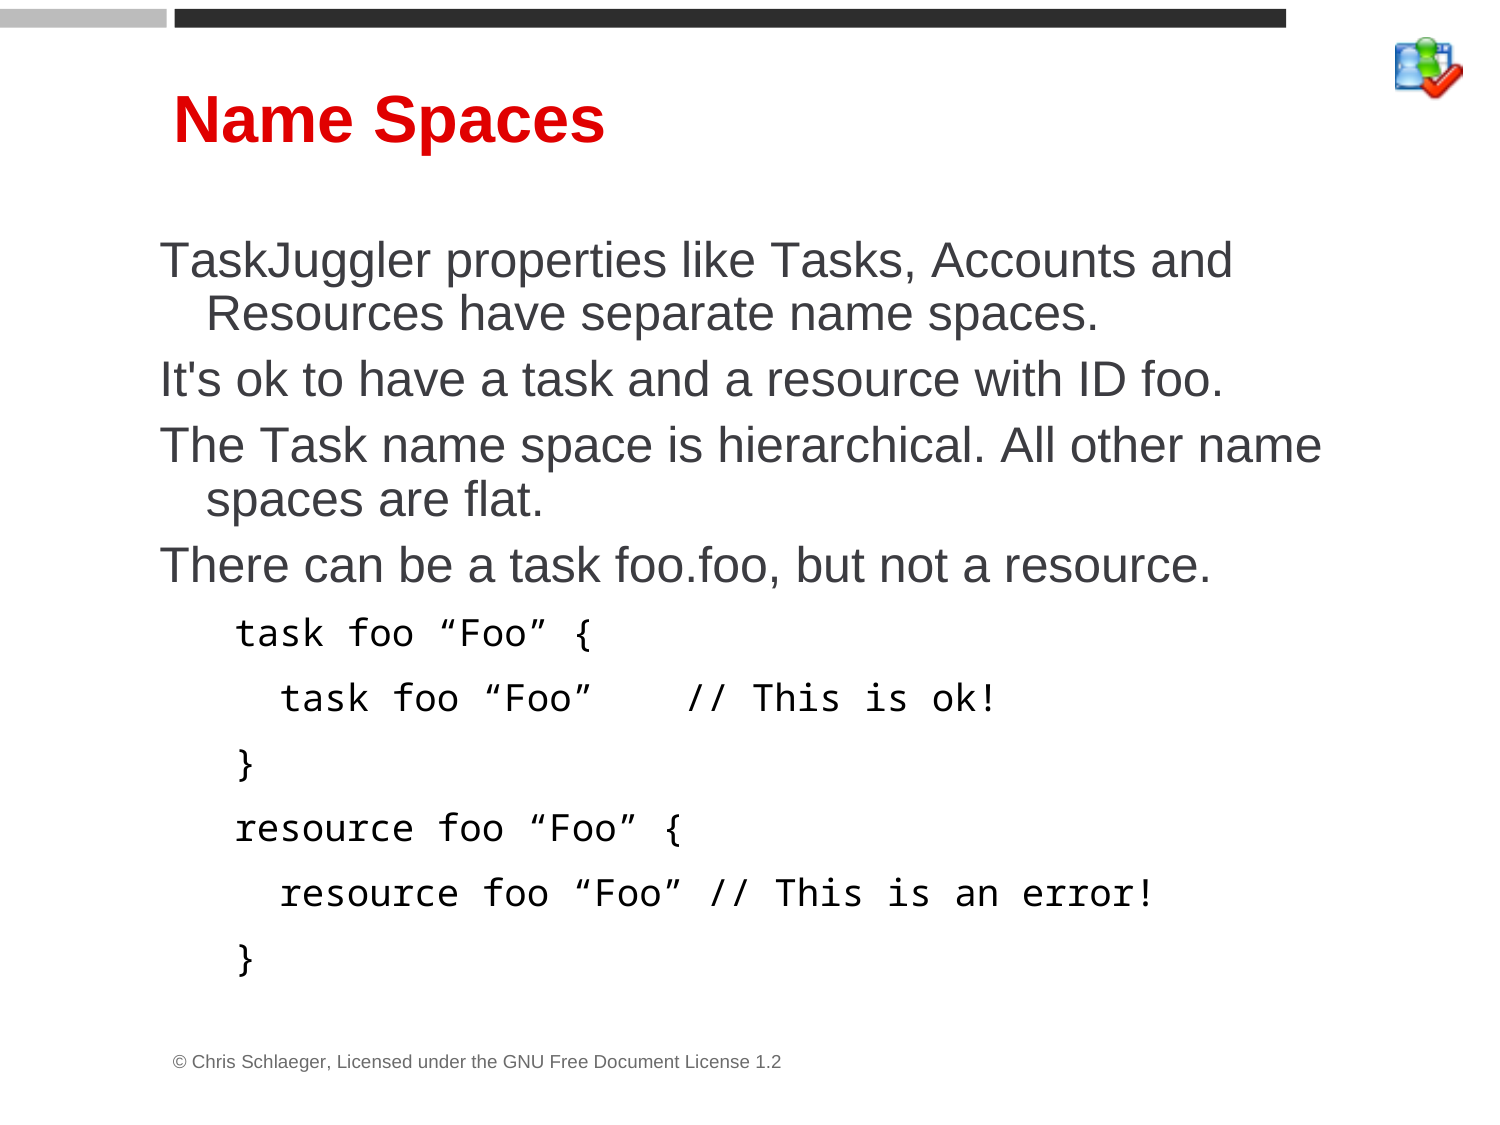

# Name Spaces
TaskJuggler properties like Tasks, Accounts and Resources have separate name spaces.
It's ok to have a task and a resource with ID foo.
The Task name space is hierarchical. All other name spaces are flat.
There can be a task foo.foo, but not a resource.
task foo “Foo” {
 task foo “Foo” // This is ok!
}
resource foo “Foo” {
 resource foo “Foo” // This is an error!
}